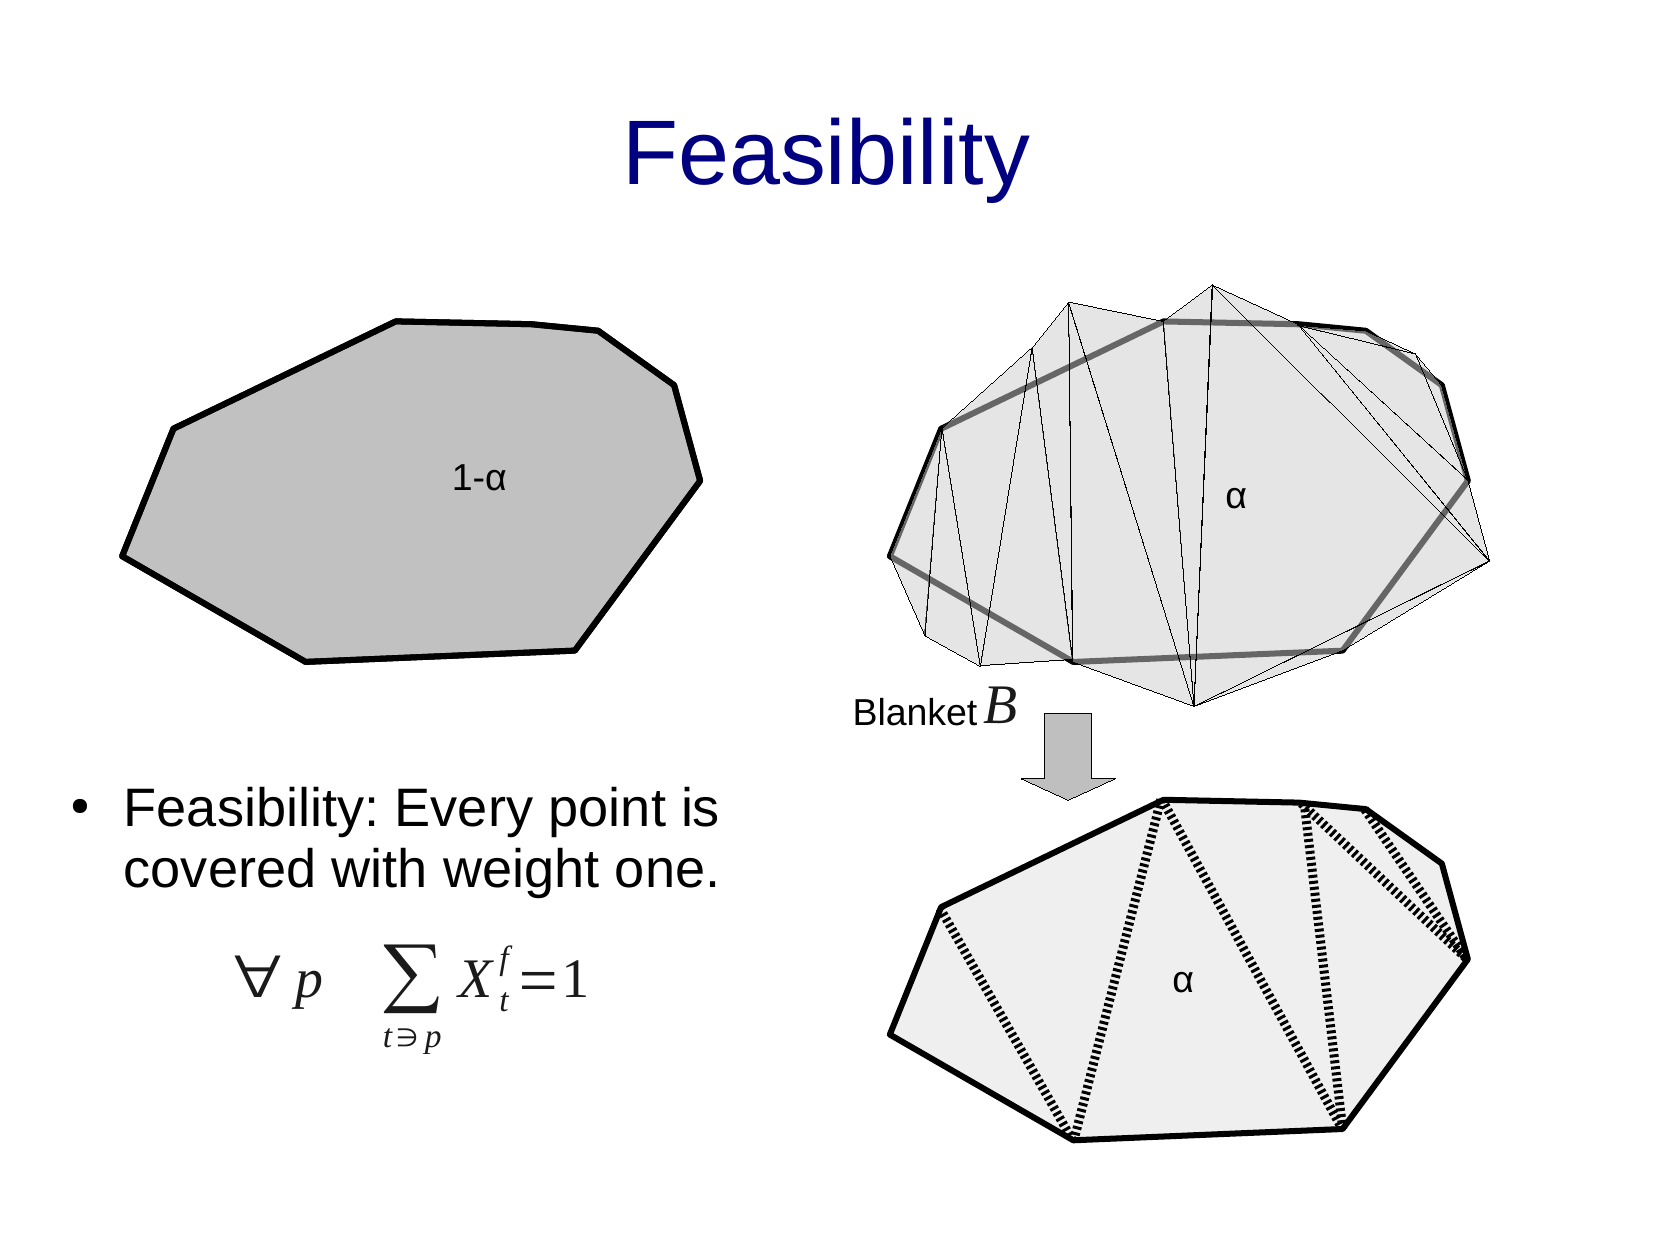

# Feasibility
1-α
α
Blanket
Feasibility: Every point is covered with weight one.
α